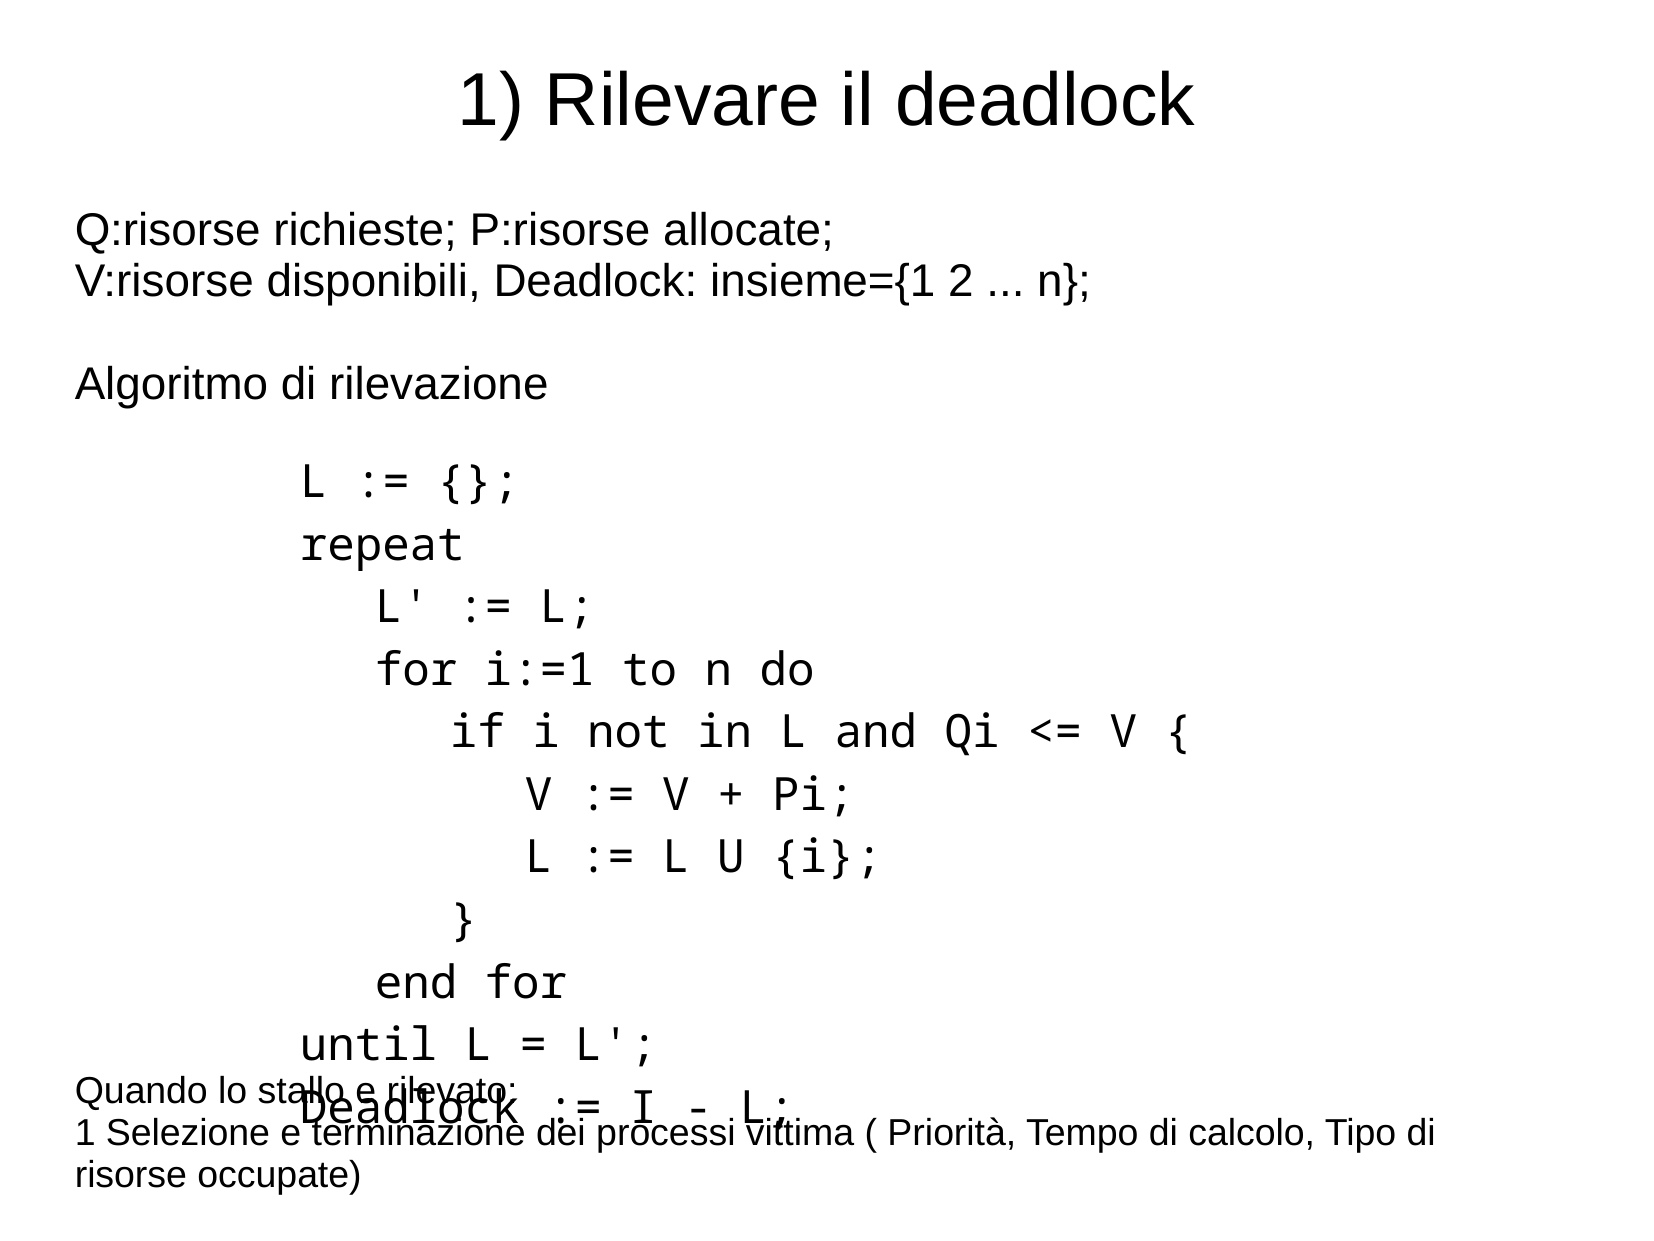

# 1) Rilevare il deadlock
Q:risorse richieste; P:risorse allocate;
V:risorse disponibili, Deadlock: insieme={1 2 ... n};
Algoritmo di rilevazione
L := {};
repeat
	L' := L;
	for i:=1 to n do
		if i not in L and Qi <= V {
			V := V + Pi;
			L := L U {i};
		}
	end for
until L = L';
Deadlock := I - L;
Quando lo stallo e rilevato:
1 Selezione e terminazione dei processi vittima ( Priorità, Tempo di calcolo, Tipo di risorse occupate)